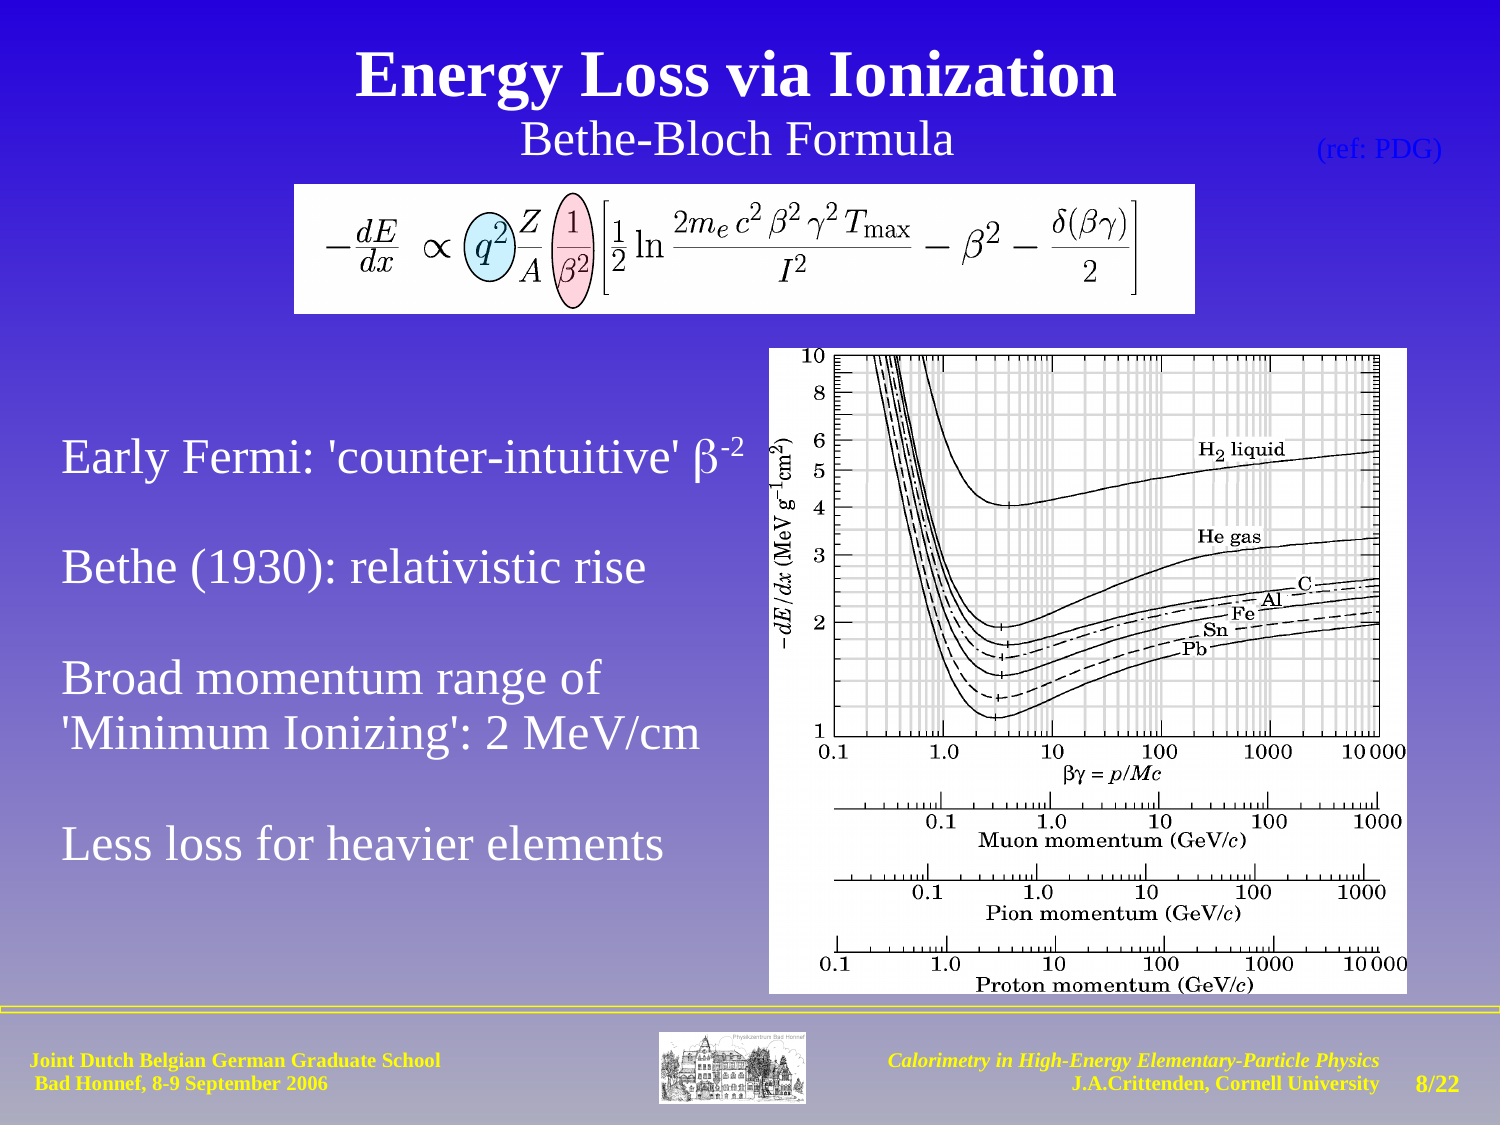

# Energy Loss via Ionization Bethe-Bloch Formula
(ref: PDG)
Early Fermi: 'counter-intuitive' -2
Bethe (1930): relativistic rise
Broad momentum range of
'Minimum Ionizing': 2 MeV/cm
Less loss for heavier elements